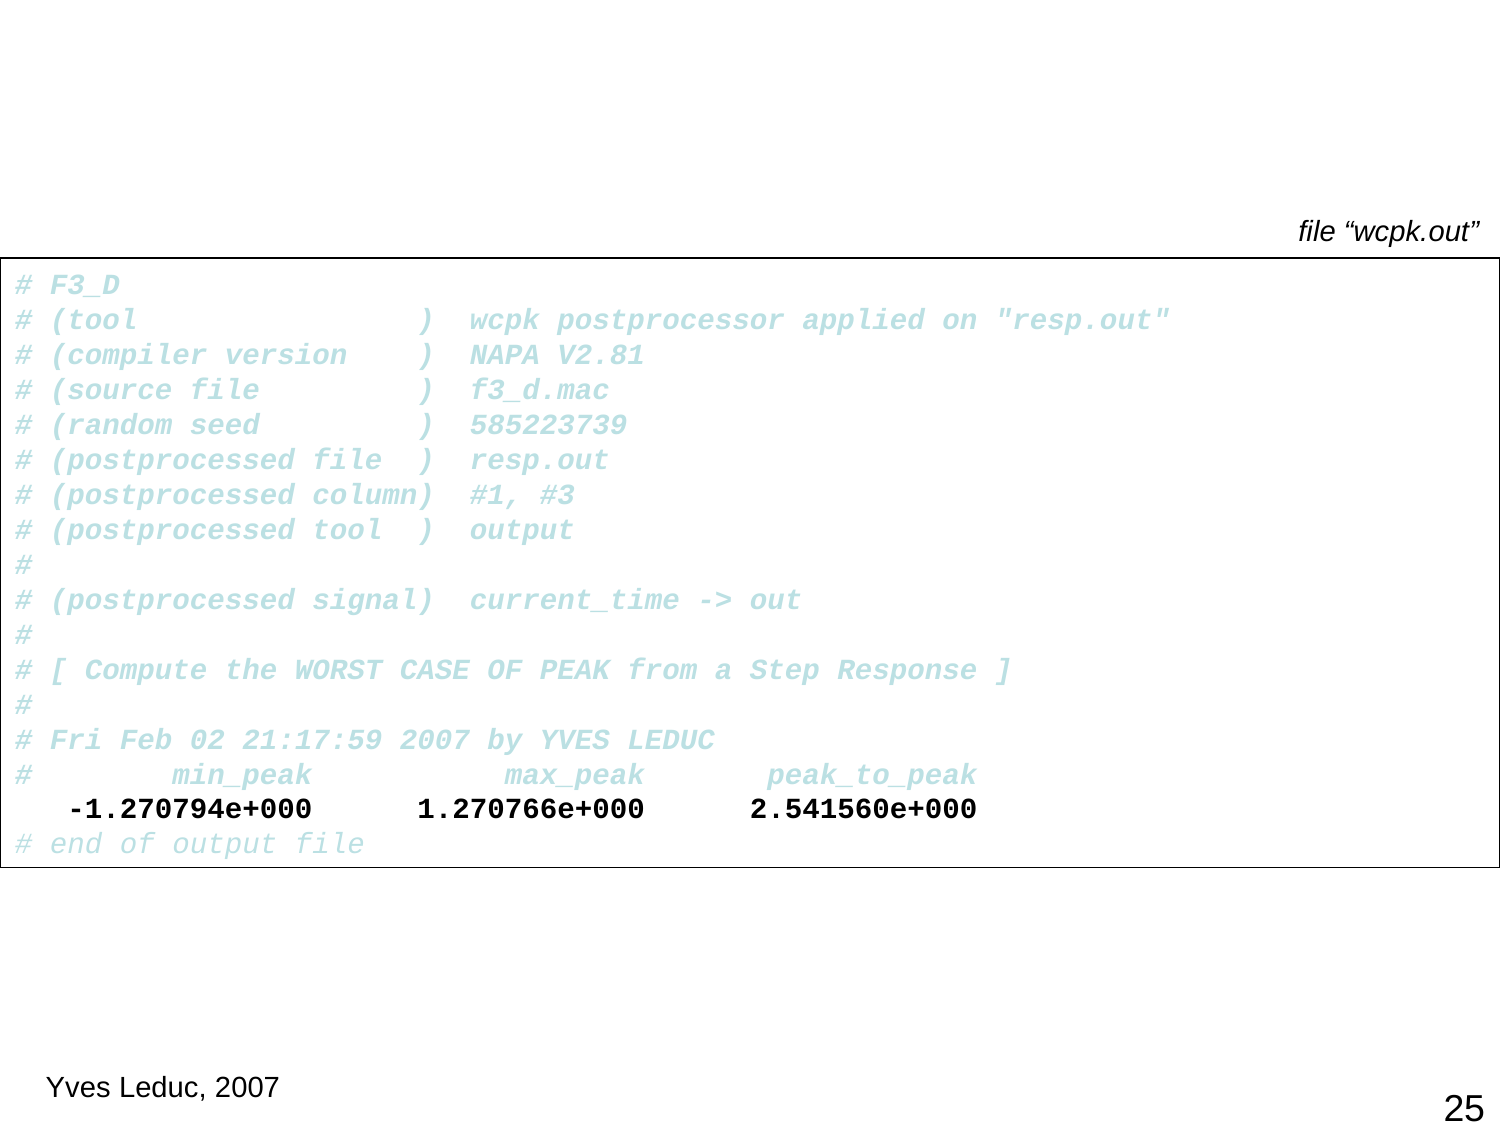

file “wcpk.out”
# F3_D
# (tool ) wcpk postprocessor applied on "resp.out"
# (compiler version ) NAPA V2.81
# (source file ) f3_d.mac
# (random seed ) 585223739
# (postprocessed file ) resp.out
# (postprocessed column) #1, #3
# (postprocessed tool ) output
#
# (postprocessed signal) current_time -> out
#
# [ Compute the WORST CASE OF PEAK from a Step Response ]
#
# Fri Feb 02 21:17:59 2007 by YVES LEDUC
# min_peak max_peak peak_to_peak
 -1.270794e+000 1.270766e+000 2.541560e+000
# end of output file
25